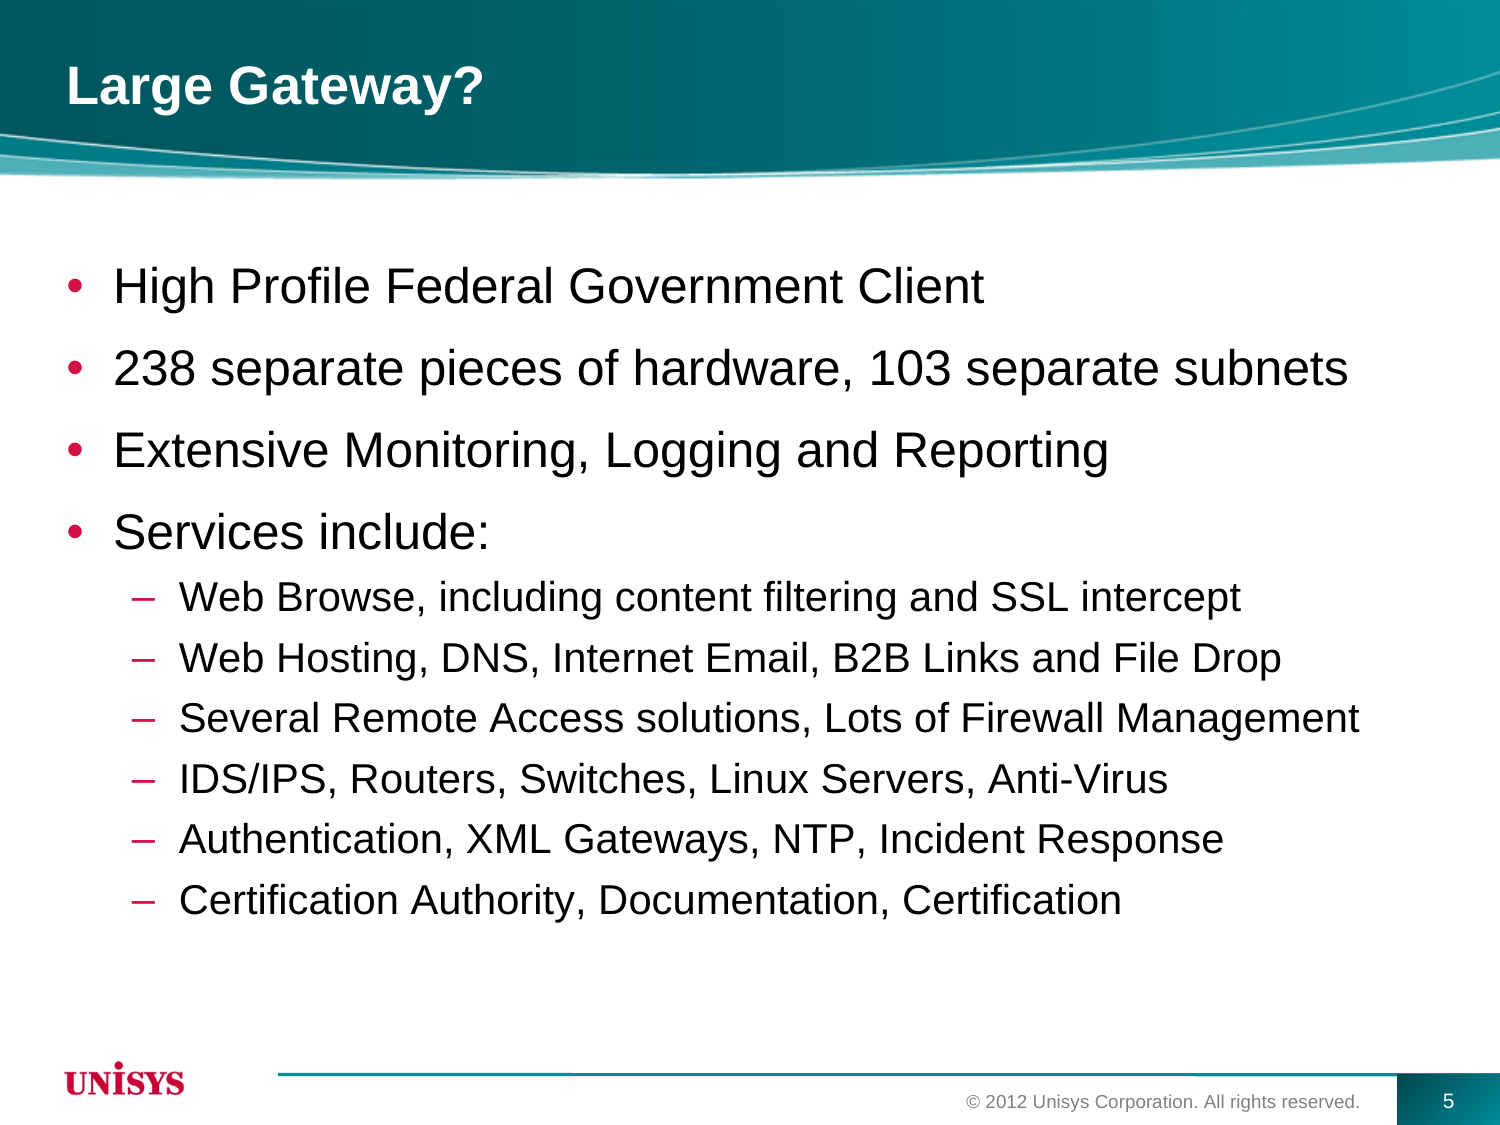

# Large Gateway?
High Profile Federal Government Client
238 separate pieces of hardware, 103 separate subnets
Extensive Monitoring, Logging and Reporting
Services include:
Web Browse, including content filtering and SSL intercept
Web Hosting, DNS, Internet Email, B2B Links and File Drop
Several Remote Access solutions, Lots of Firewall Management
IDS/IPS, Routers, Switches, Linux Servers, Anti-Virus
Authentication, XML Gateways, NTP, Incident Response
Certification Authority, Documentation, Certification